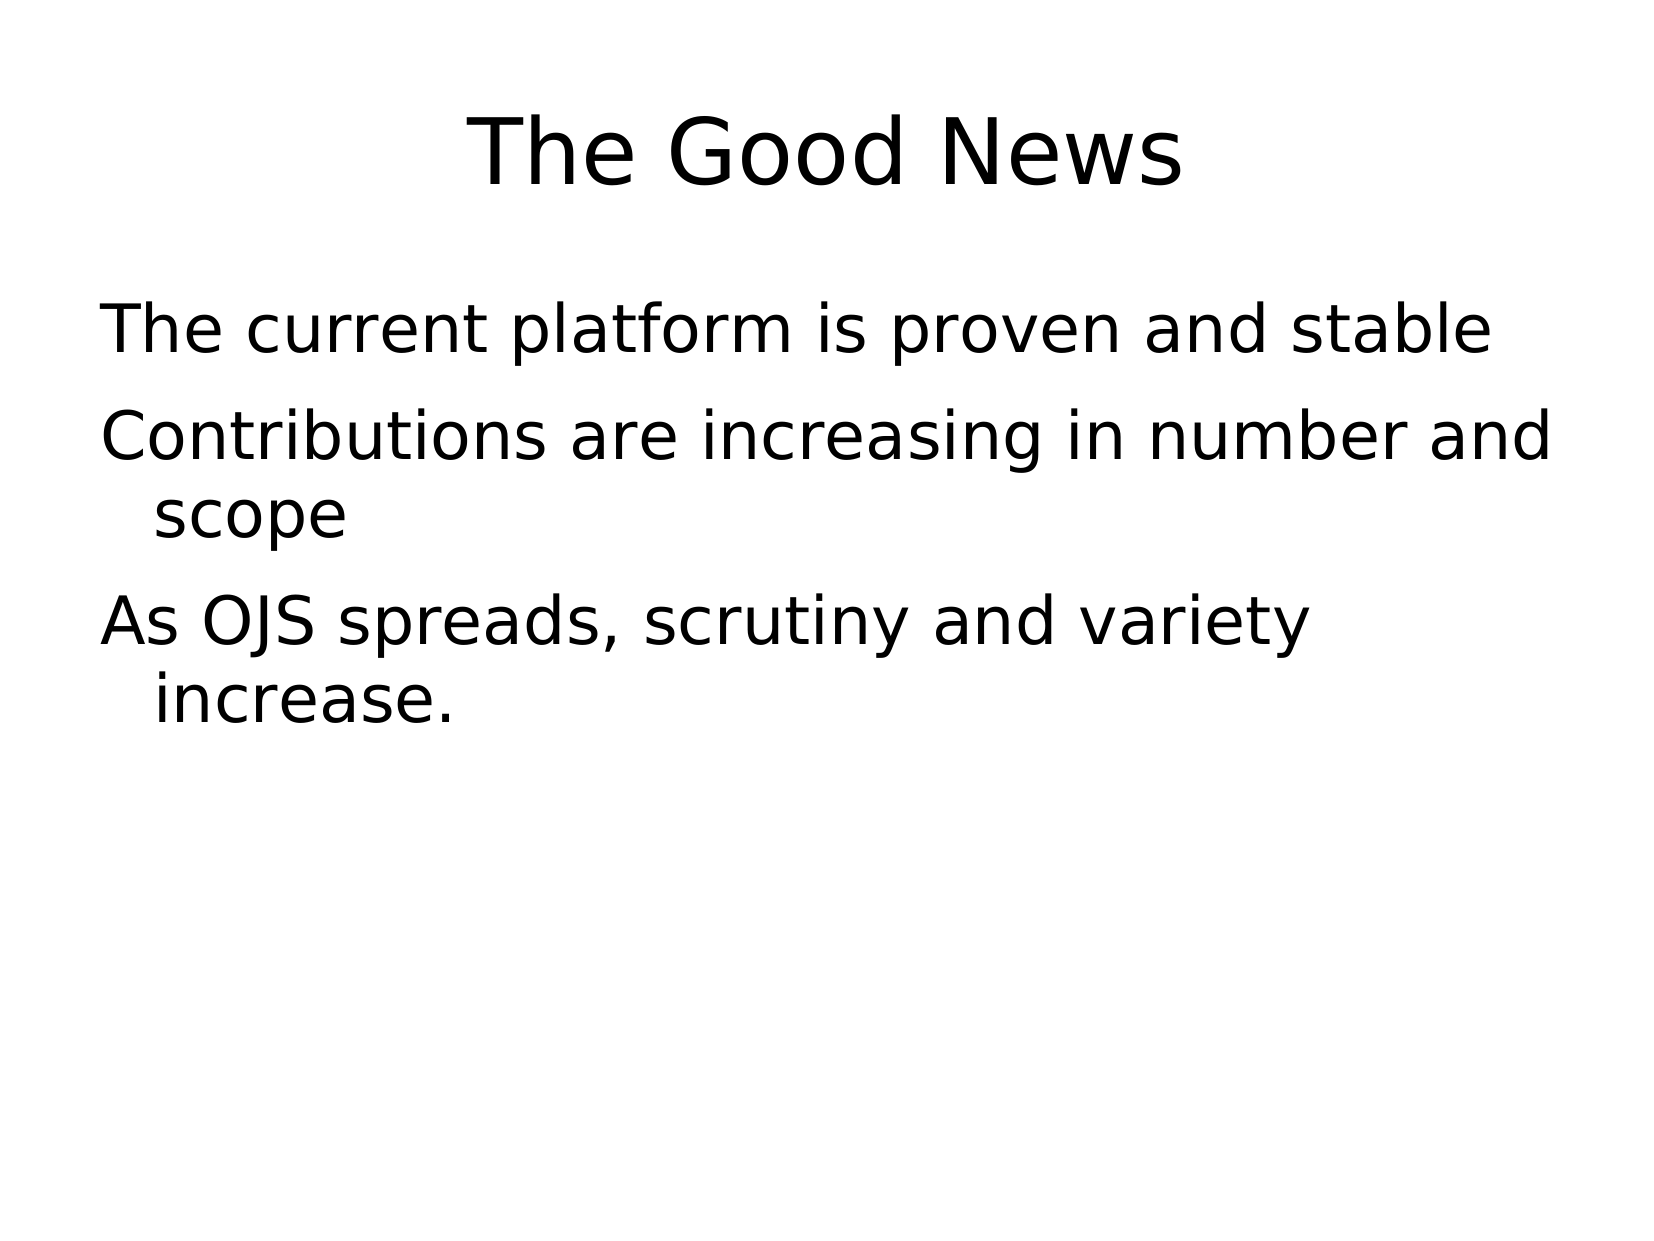

# The Good News
The current platform is proven and stable
Contributions are increasing in number and scope
As OJS spreads, scrutiny and variety increase.